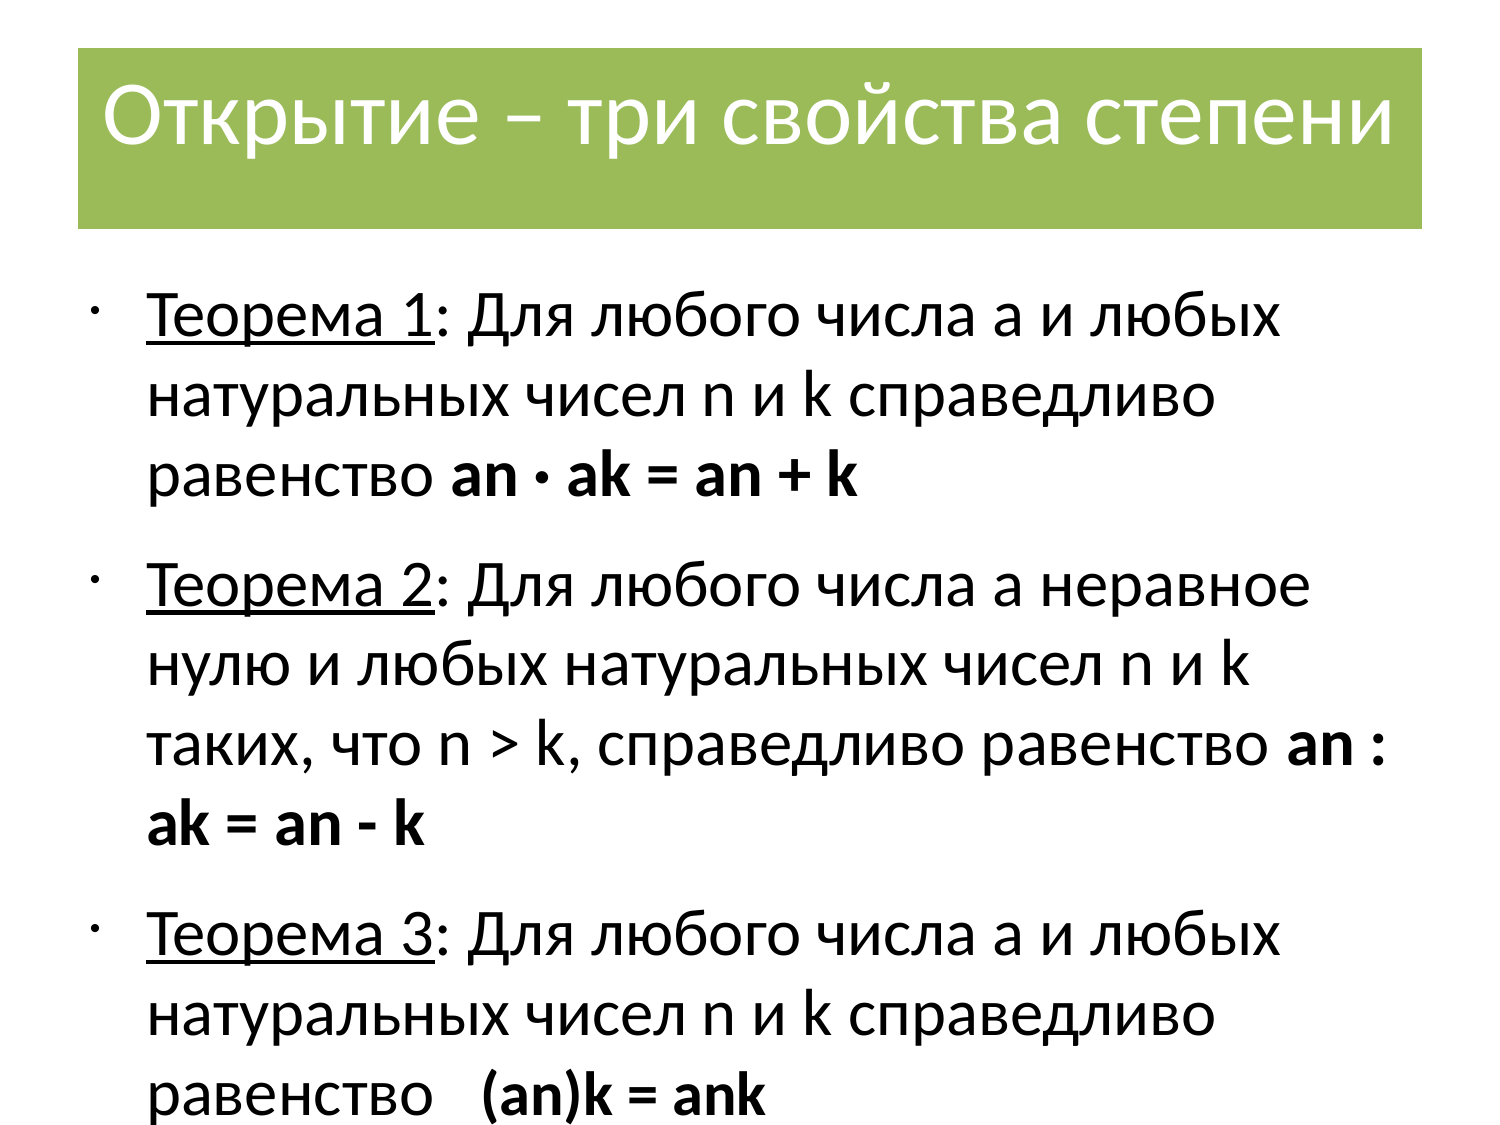

# Открытие – три свойства степени
Теорема 1: Для любого числа а и любых натуральных чисел n и k справедливо равенство an · ak = an + k
Теорема 2: Для любого числа а неравное нулю и любых натуральных чисел n и k таких, что n > k, справедливо равенство an : ak = an - k
Теорема 3: Для любого числа а и любых натуральных чисел n и k справедливо равенство (an)k = ank